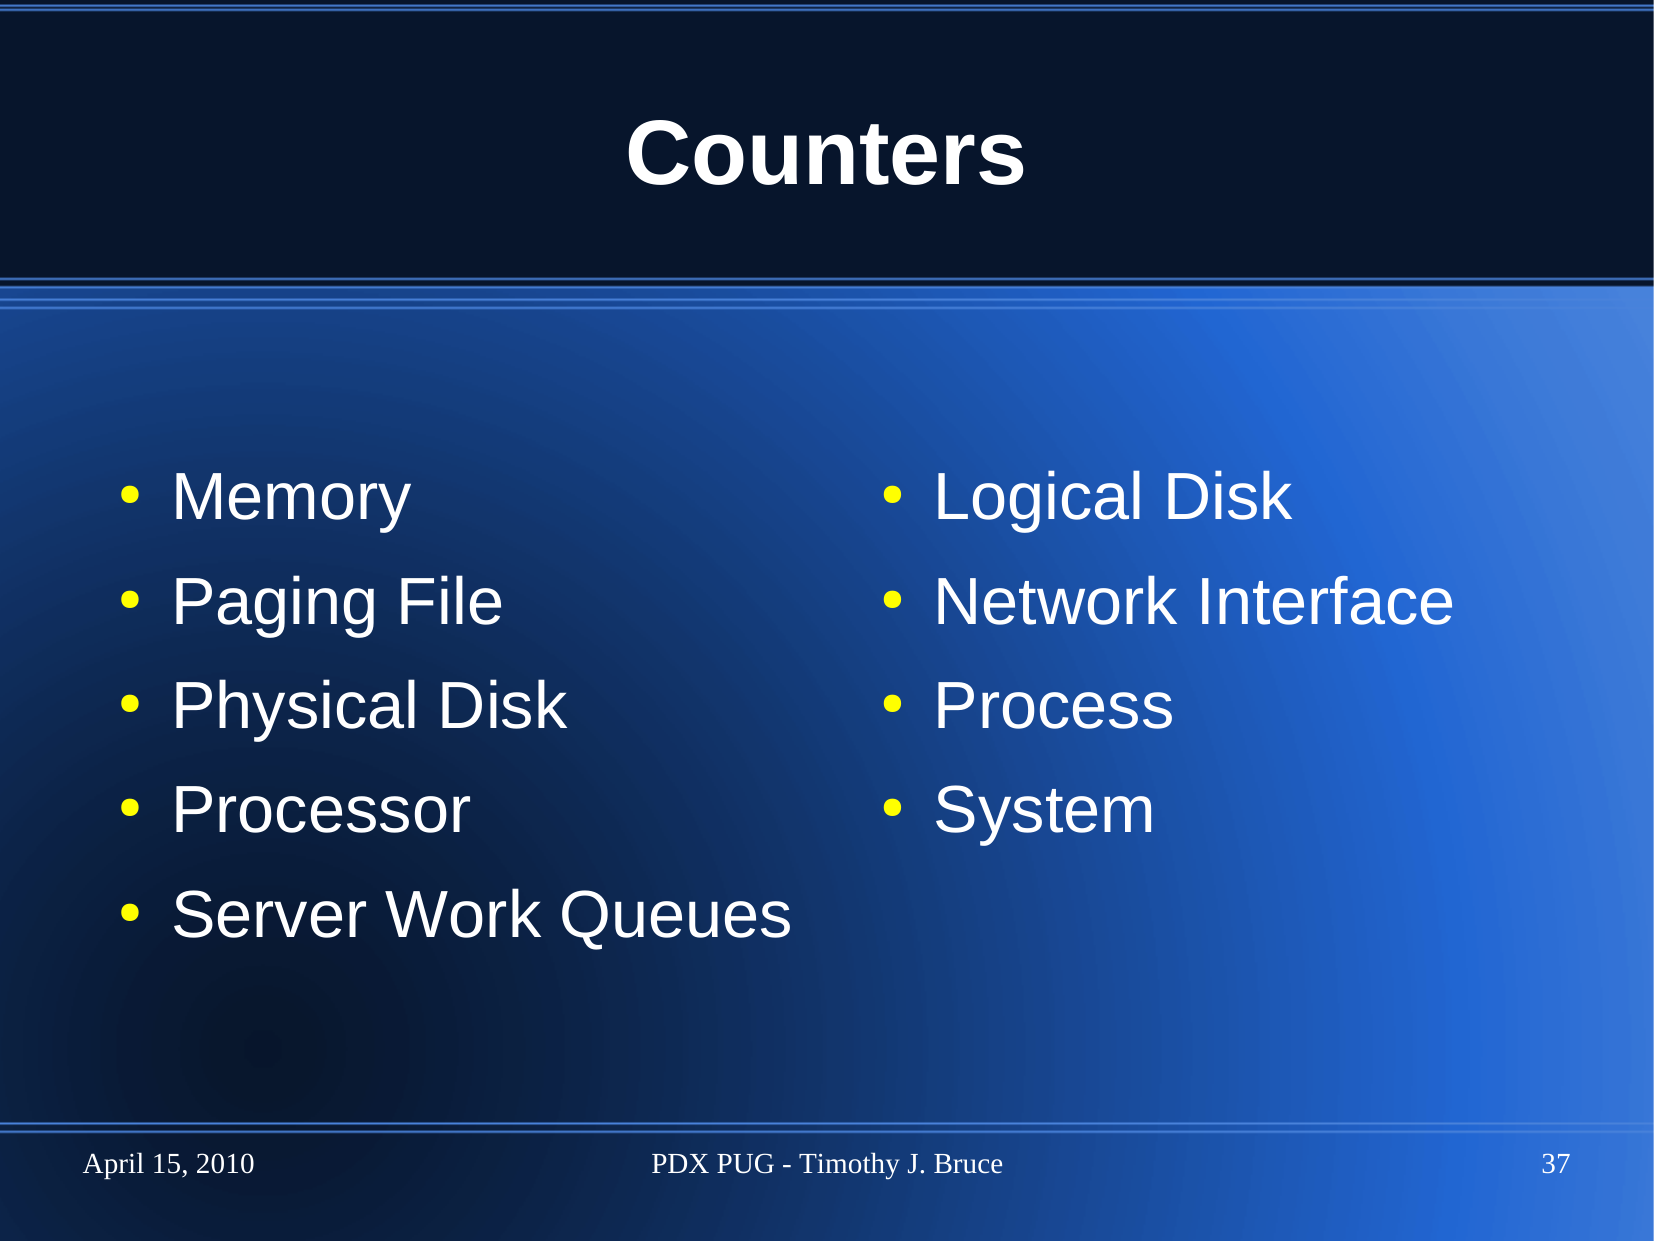

# Counters
Memory
Paging File
Physical Disk
Processor
Server Work Queues
Logical Disk
Network Interface
Process
System
April 15, 2010
PDX PUG - Timothy J. Bruce
37